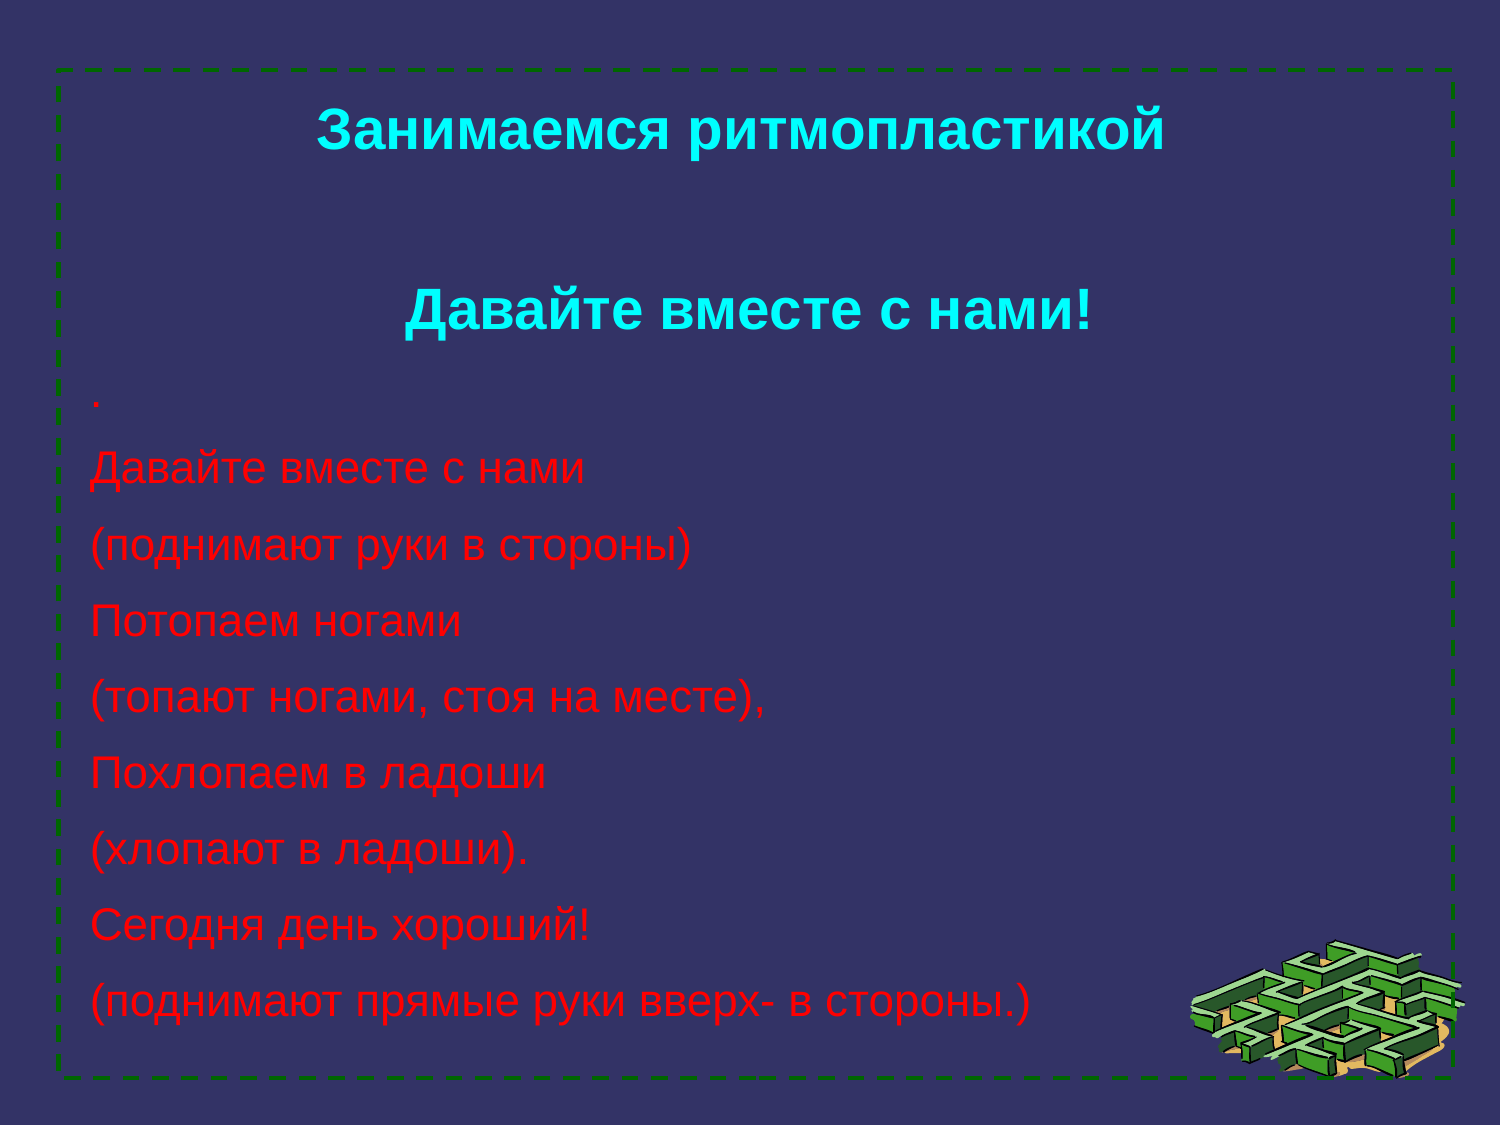

Занимаемся ритмопластикой
Давайте вместе с нами!
.
Давайте вместе с нами
(поднимают руки в стороны)
Потопаем ногами
(топают ногами, стоя на месте),
Похлопаем в ладоши
(хлопают в ладоши).
Сегодня день хороший!
(поднимают прямые руки вверх- в стороны.)
#